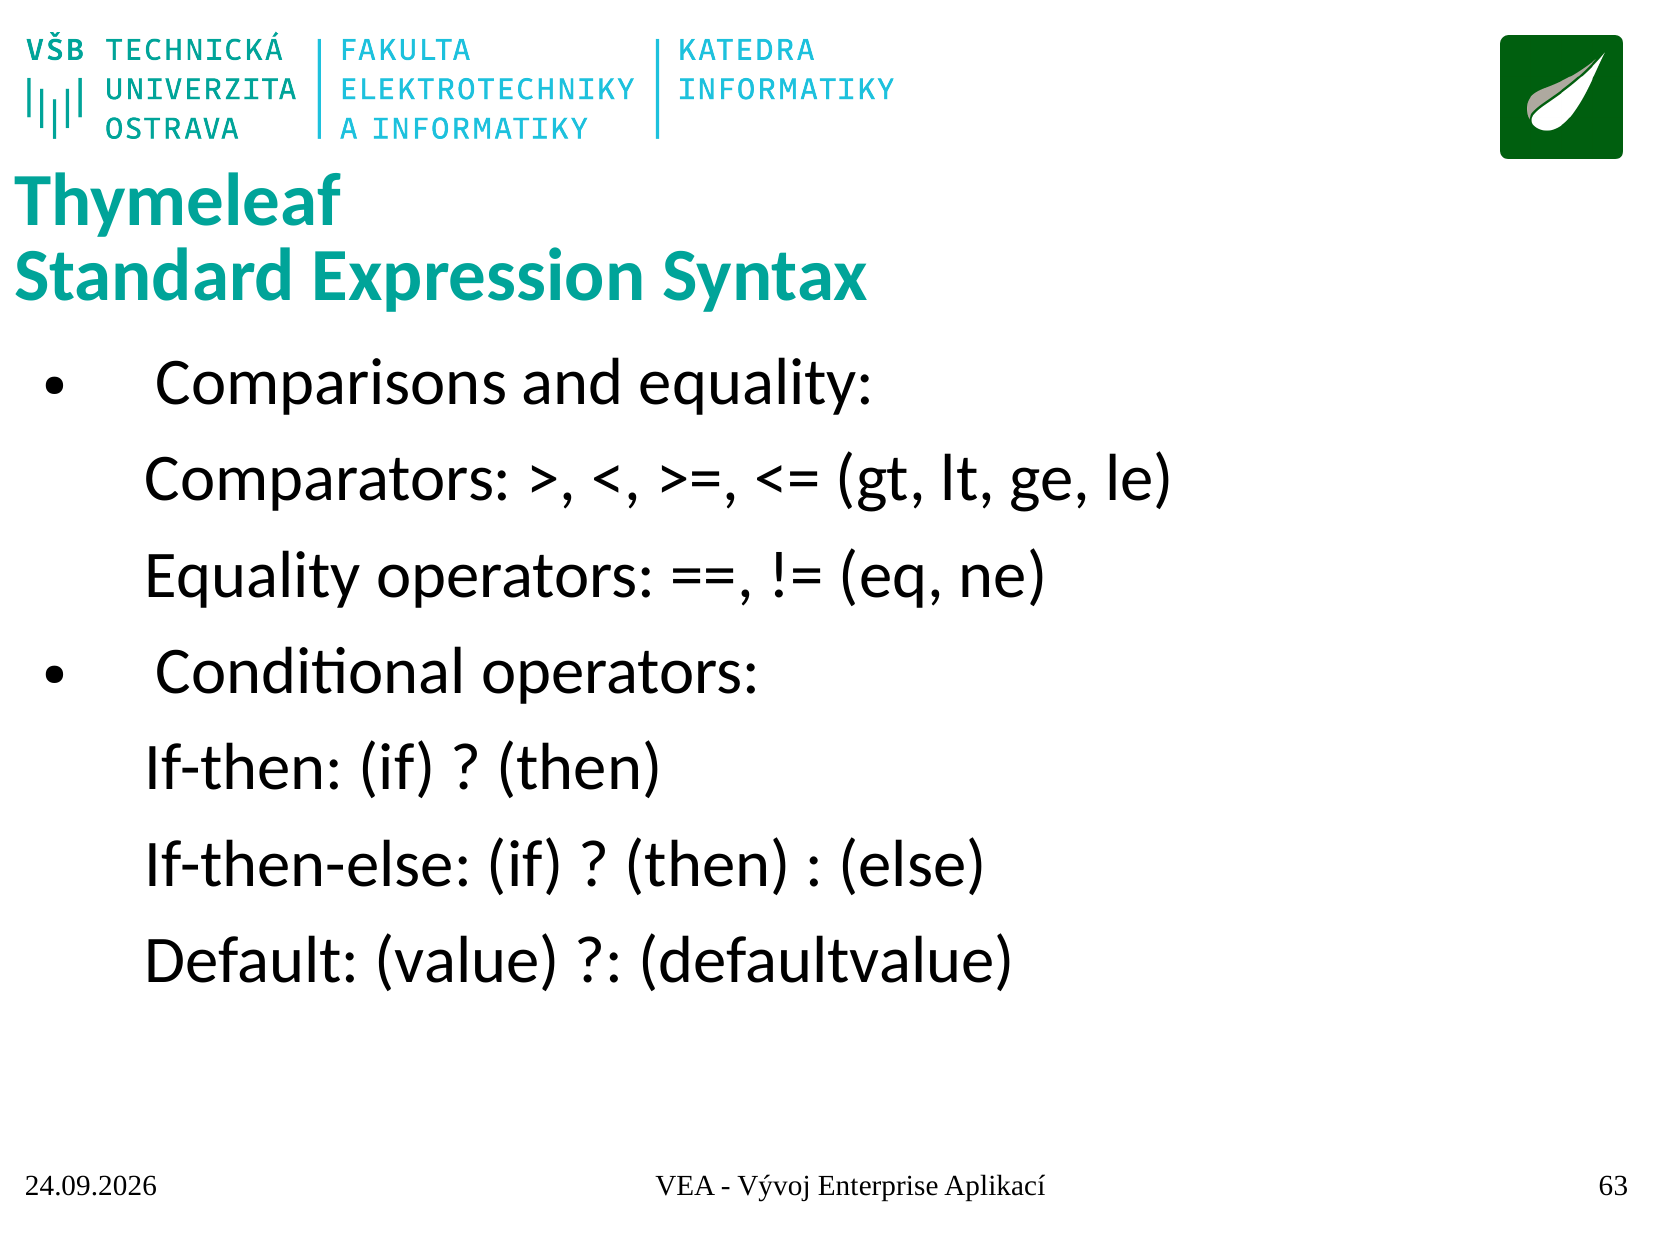

Thymeleaf
Standard Expression Syntax
# Comparisons and equality:
 Comparators: >, <, >=, <= (gt, lt, ge, le)
 Equality operators: ==, != (eq, ne)
 Conditional operators:
 If-then: (if) ? (then)
 If-then-else: (if) ? (then) : (else)
 Default: (value) ?: (defaultvalue)
VEA - Vývoj Enterprise Aplikací
63